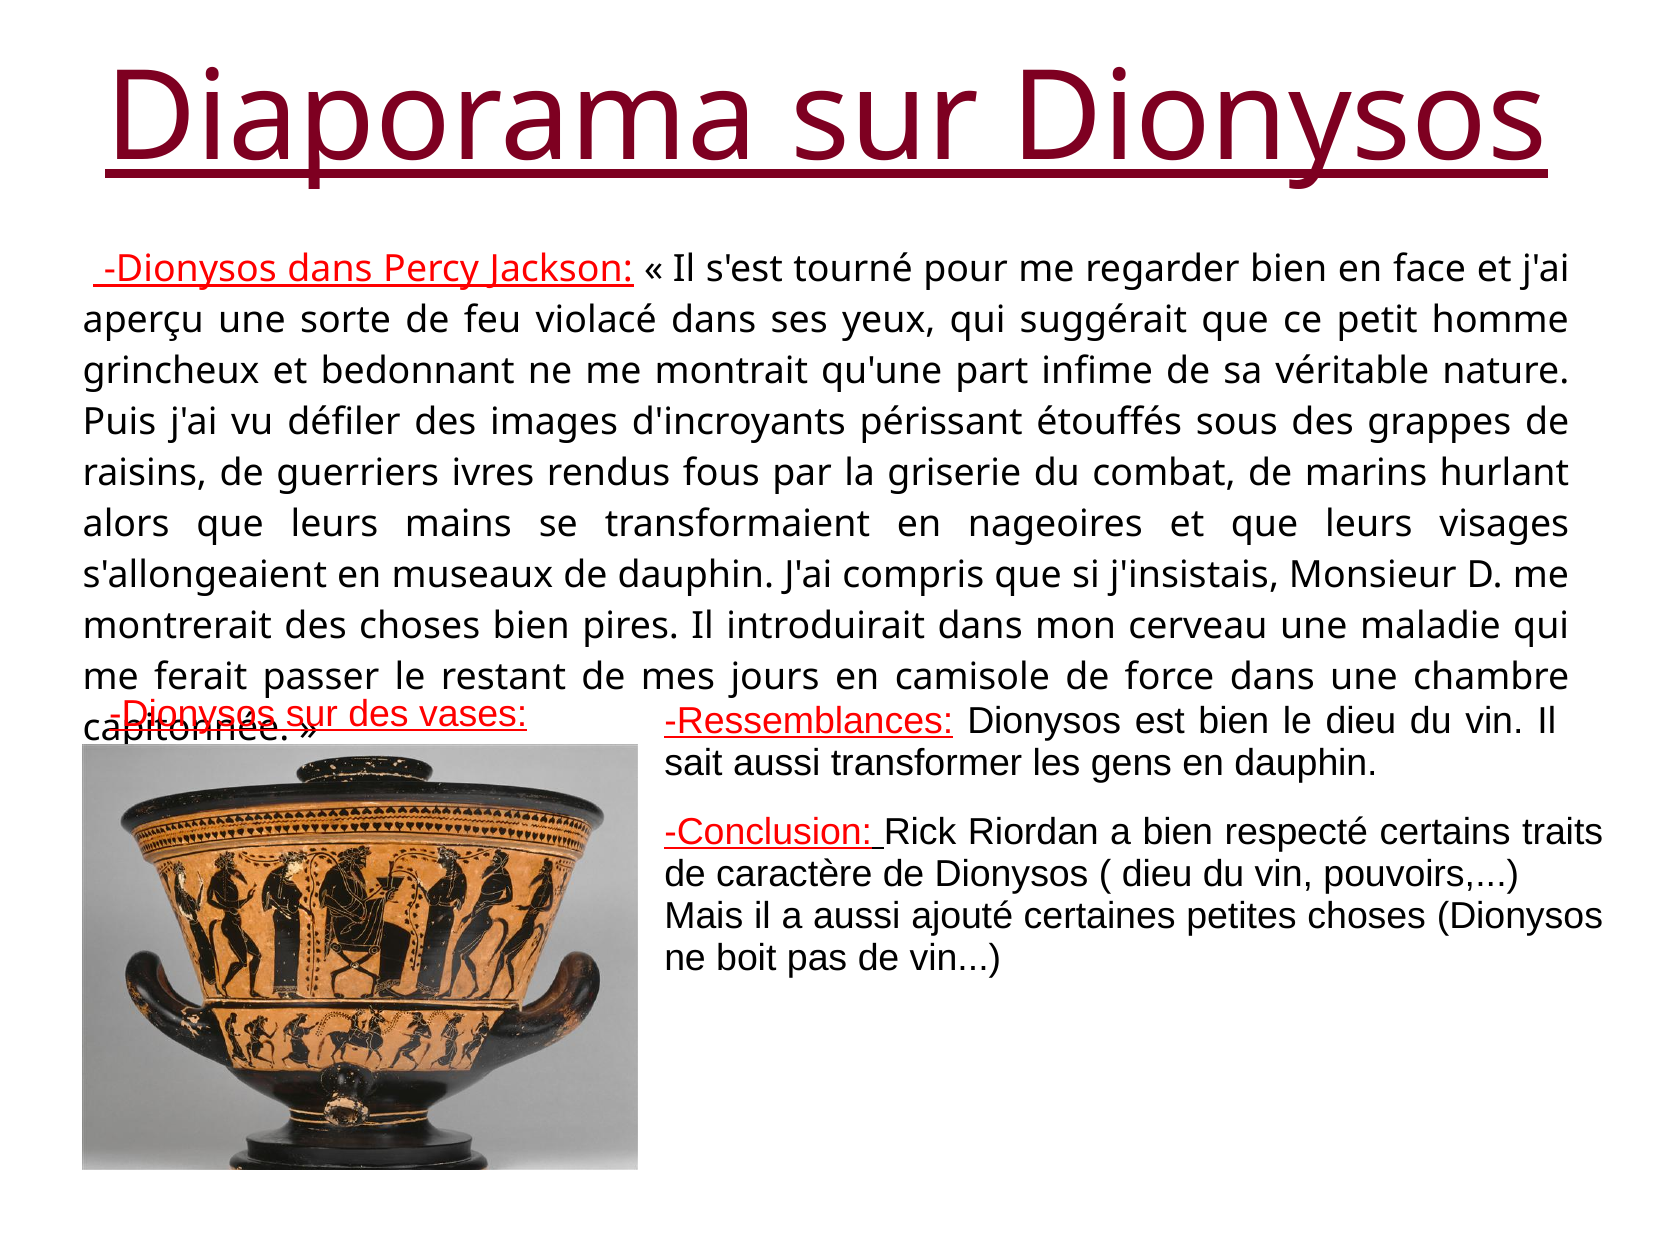

# Diaporama sur Dionysos
 -Dionysos dans Percy Jackson: « Il s'est tourné pour me regarder bien en face et j'ai aperçu une sorte de feu violacé dans ses yeux, qui suggérait que ce petit homme grincheux et bedonnant ne me montrait qu'une part infime de sa véritable nature. Puis j'ai vu défiler des images d'incroyants périssant étouffés sous des grappes de raisins, de guerriers ivres rendus fous par la griserie du combat, de marins hurlant alors que leurs mains se transformaient en nageoires et que leurs visages s'allongeaient en museaux de dauphin. J'ai compris que si j'insistais, Monsieur D. me montrerait des choses bien pires. Il introduirait dans mon cerveau une maladie qui me ferait passer le restant de mes jours en camisole de force dans une chambre capitonnée. »
-Dionysos sur des vases:
-Ressemblances: Dionysos est bien le dieu du vin. Il sait aussi transformer les gens en dauphin.
-Conclusion: Rick Riordan a bien respecté certains traits de caractère de Dionysos ( dieu du vin, pouvoirs,...)
Mais il a aussi ajouté certaines petites choses (Dionysos ne boit pas de vin...)